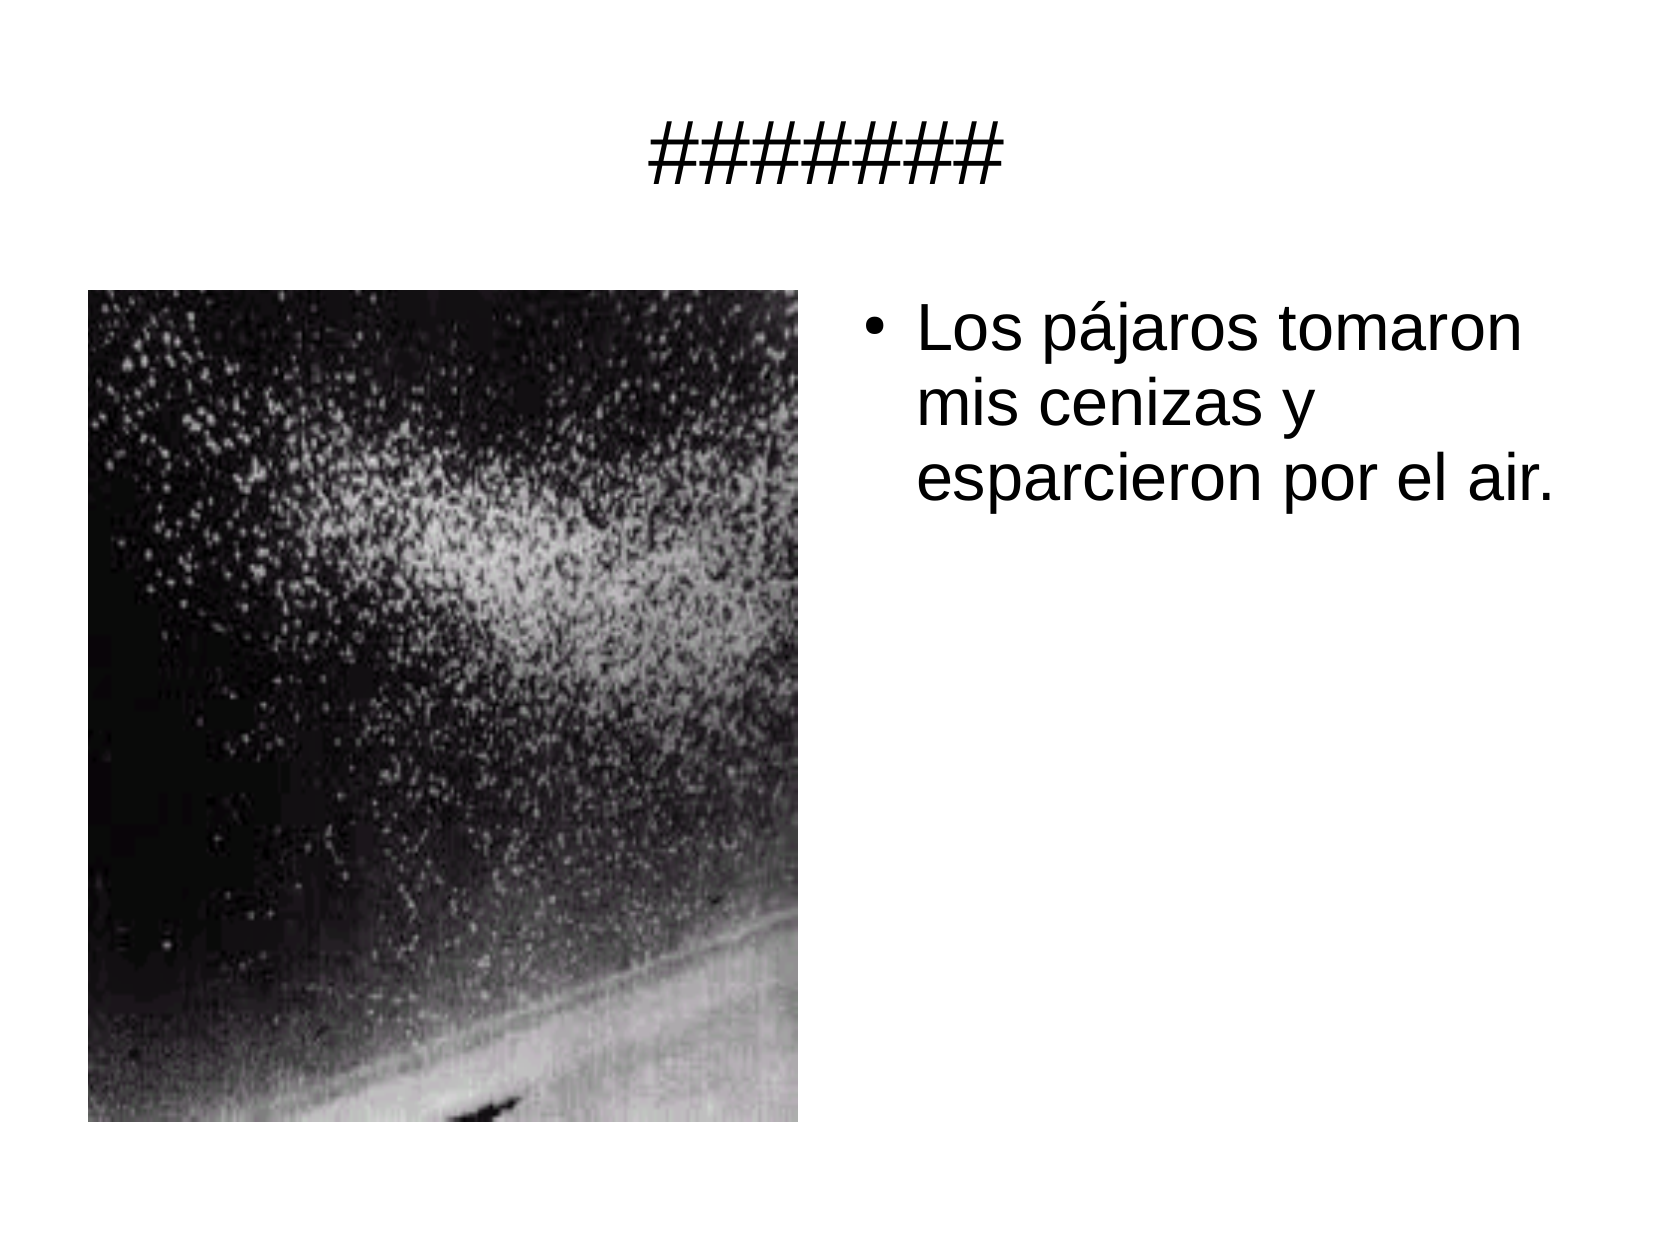

# #######
Los pájaros tomaron mis cenizas y esparcieron por el air.